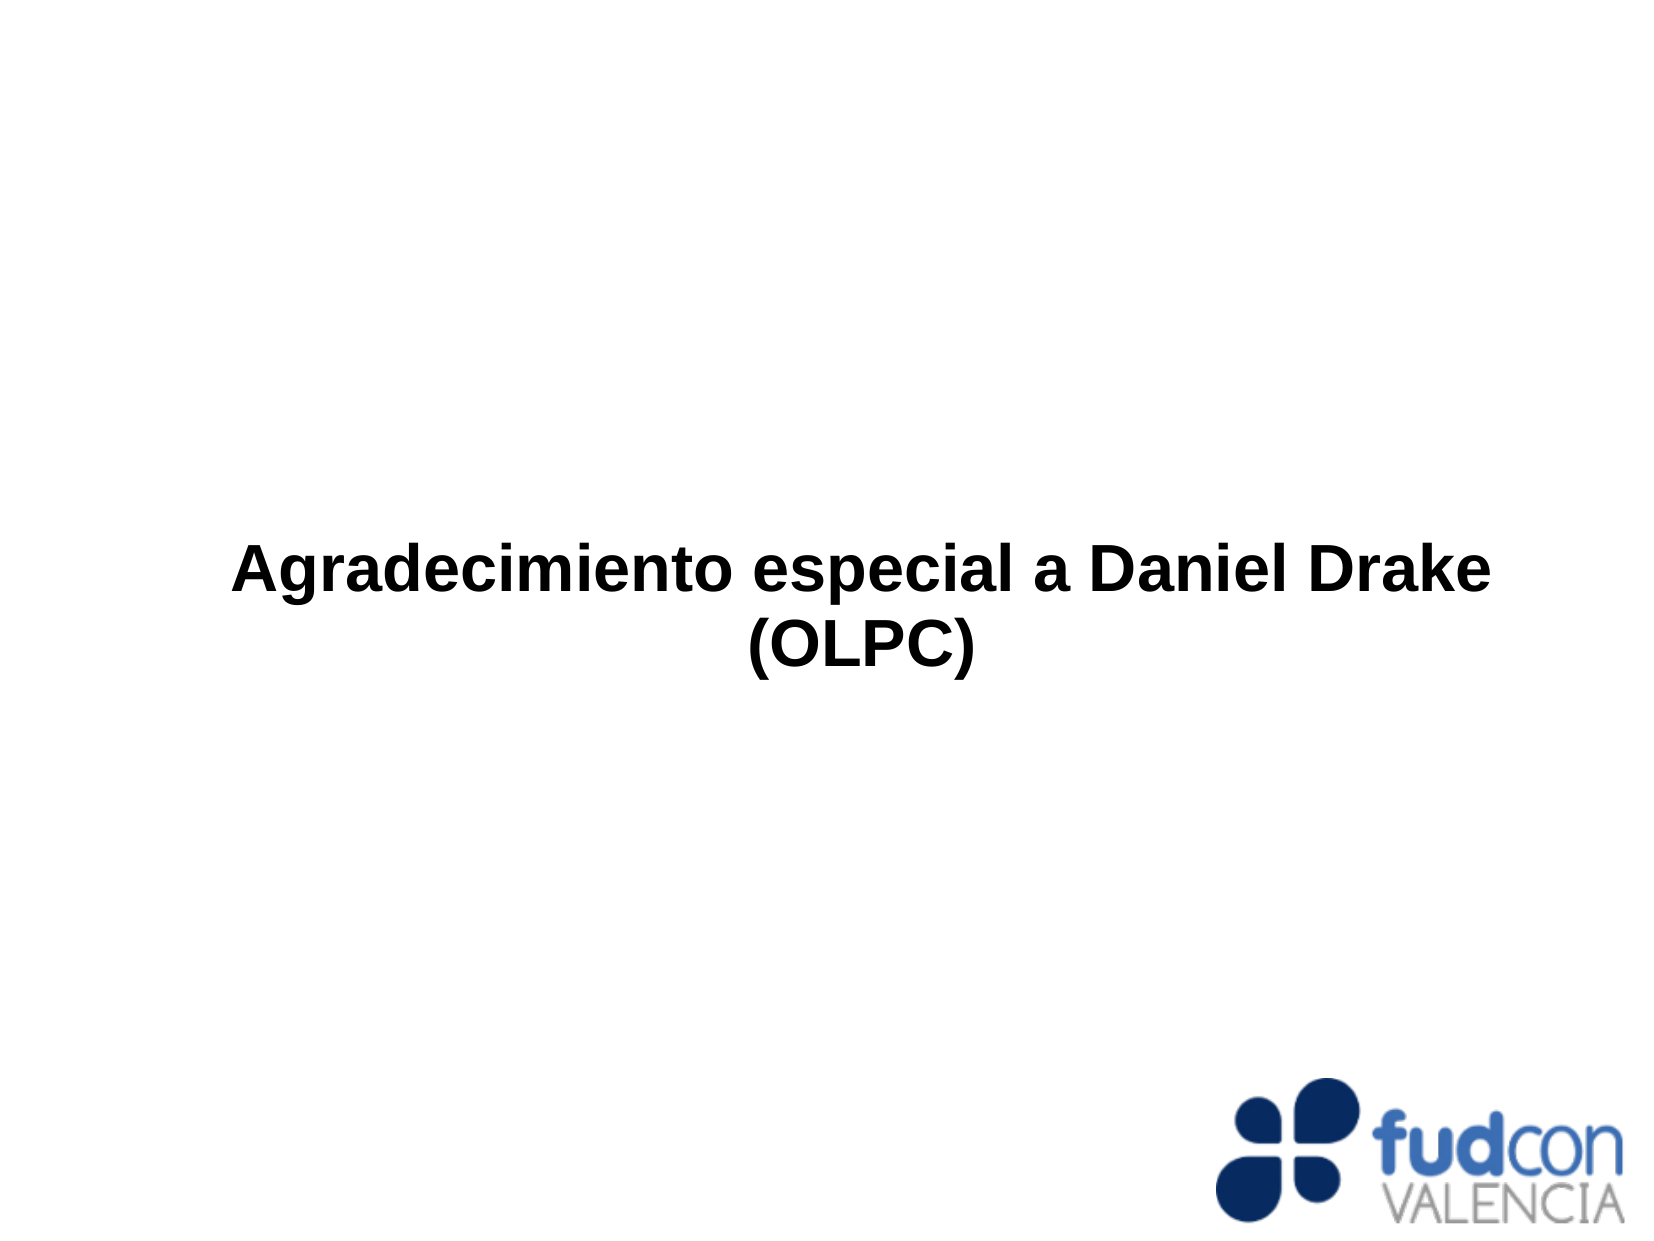

# Agradecimiento especial a Daniel Drake (OLPC)